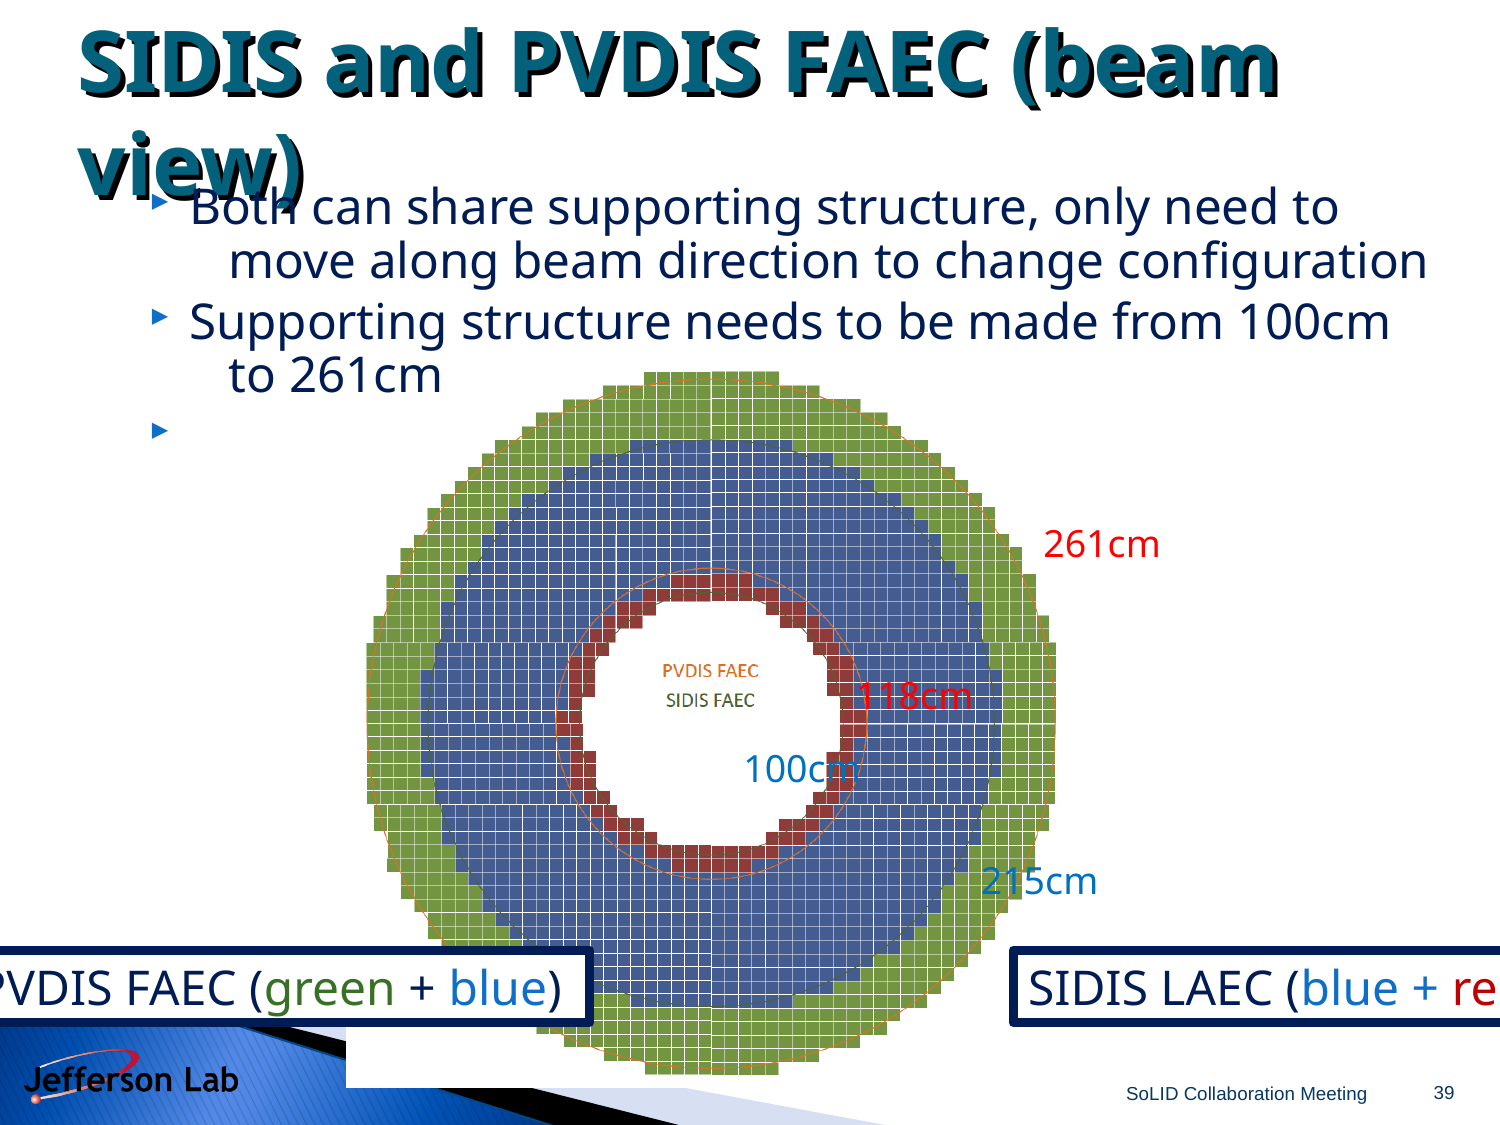

# SIDIS and PVDIS FAEC (beam view)
Both can share supporting structure, only need to move along beam direction to change configuration
Supporting structure needs to be made from 100cm to 261cm
261cm
118cm
100cm
215cm
PVDIS FAEC (green + blue)
SIDIS LAEC (blue + red)
SoLID Collaboration Meeting
39